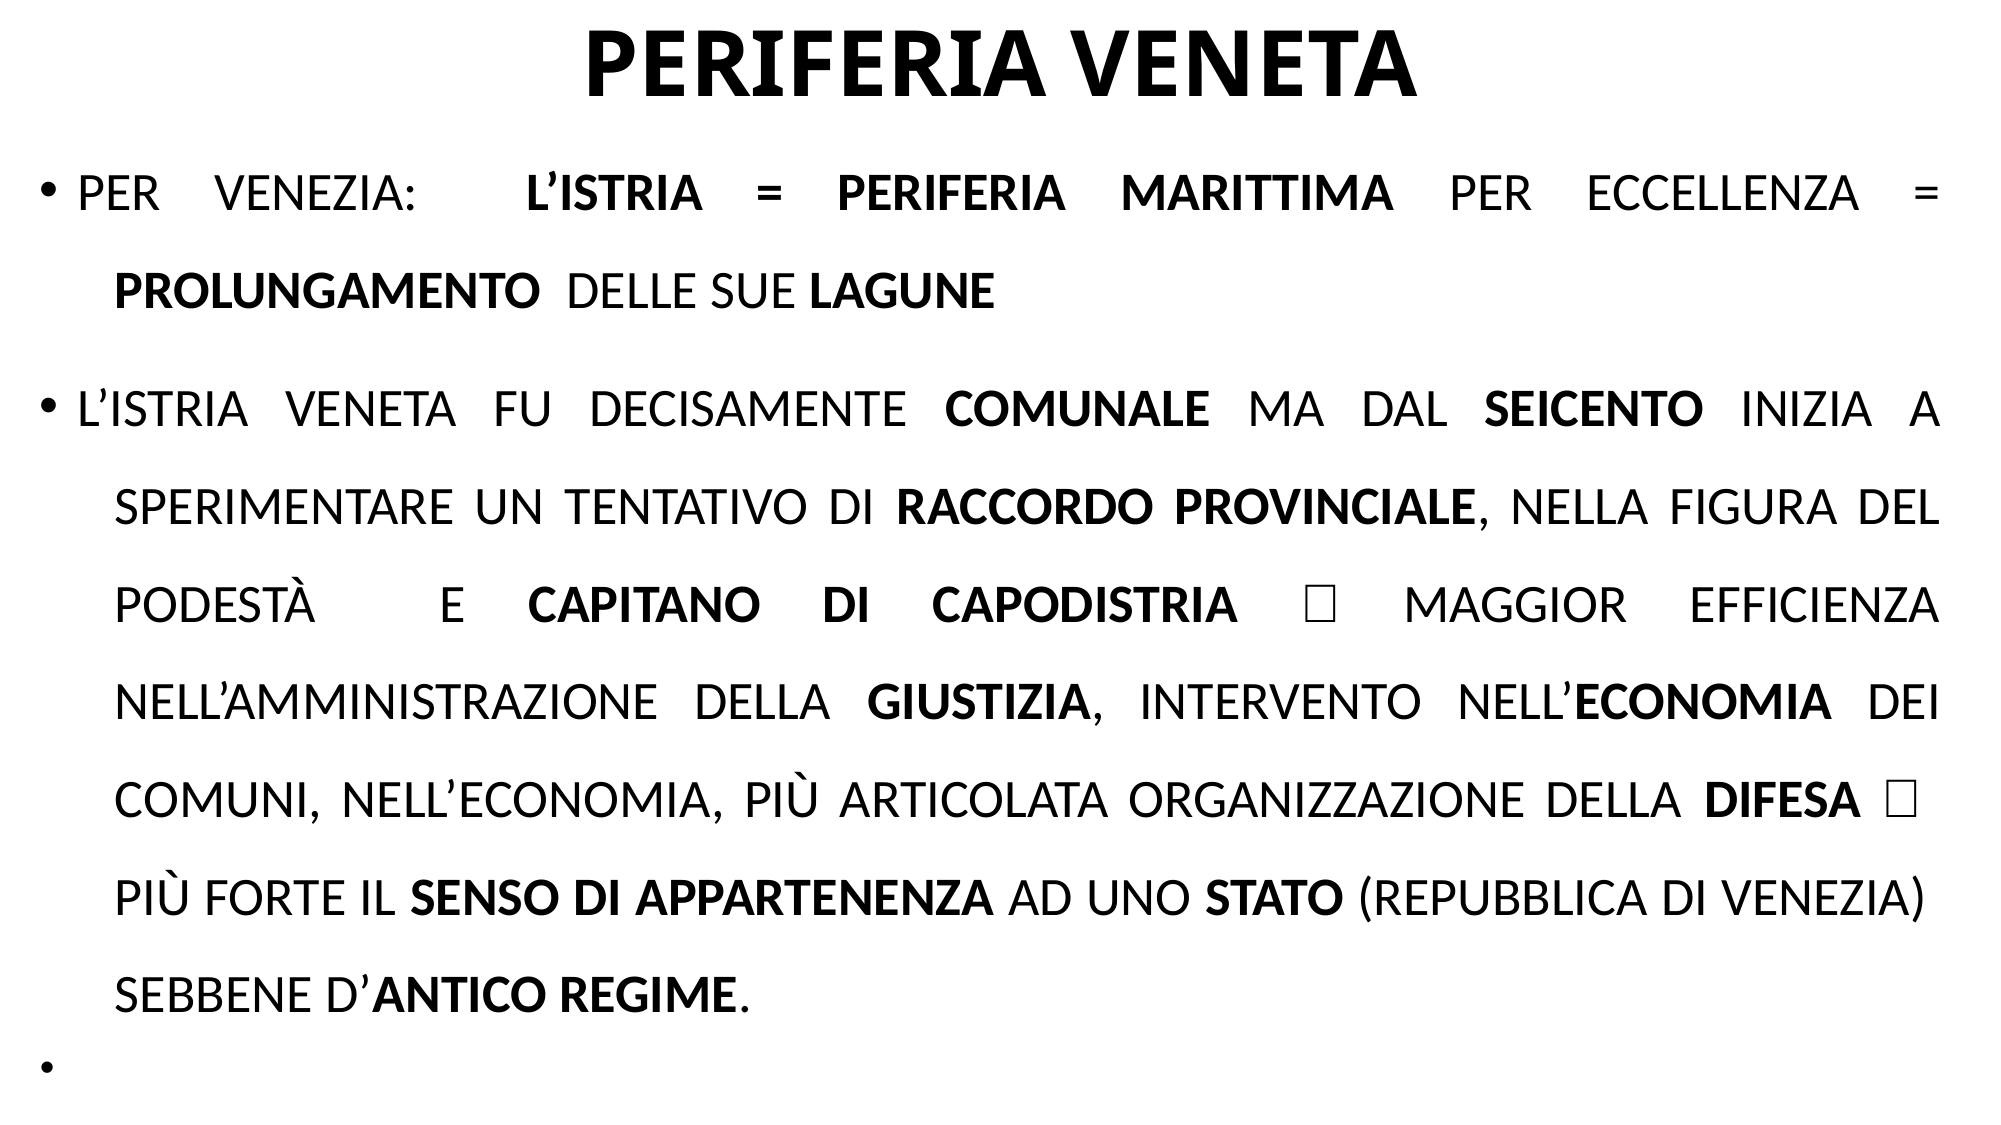

# PERIFERIA VENETA
PER VENEZIA: L’ISTRIA = PERIFERIA MARITTIMA PER ECCELLENZA = PROLUNGAMENTO DELLE SUE LAGUNE
L’ISTRIA VENETA FU DECISAMENTE COMUNALE MA DAL SEICENTO INIZIA A SPERIMENTARE UN TENTATIVO DI RACCORDO PROVINCIALE, NELLA FIGURA DEL PODESTÀ E CAPITANO DI CAPODISTRIA  MAGGIOR EFFICIENZA NELL’AMMINISTRAZIONE DELLA GIUSTIZIA, INTERVENTO NELL’ECONOMIA DEI COMUNI, NELL’ECONOMIA, PIÙ ARTICOLATA ORGANIZZAZIONE DELLA DIFESA  PIÙ FORTE IL SENSO DI APPARTENENZA AD UNO STATO (REPUBBLICA DI VENEZIA) SEBBENE D’ANTICO REGIME.